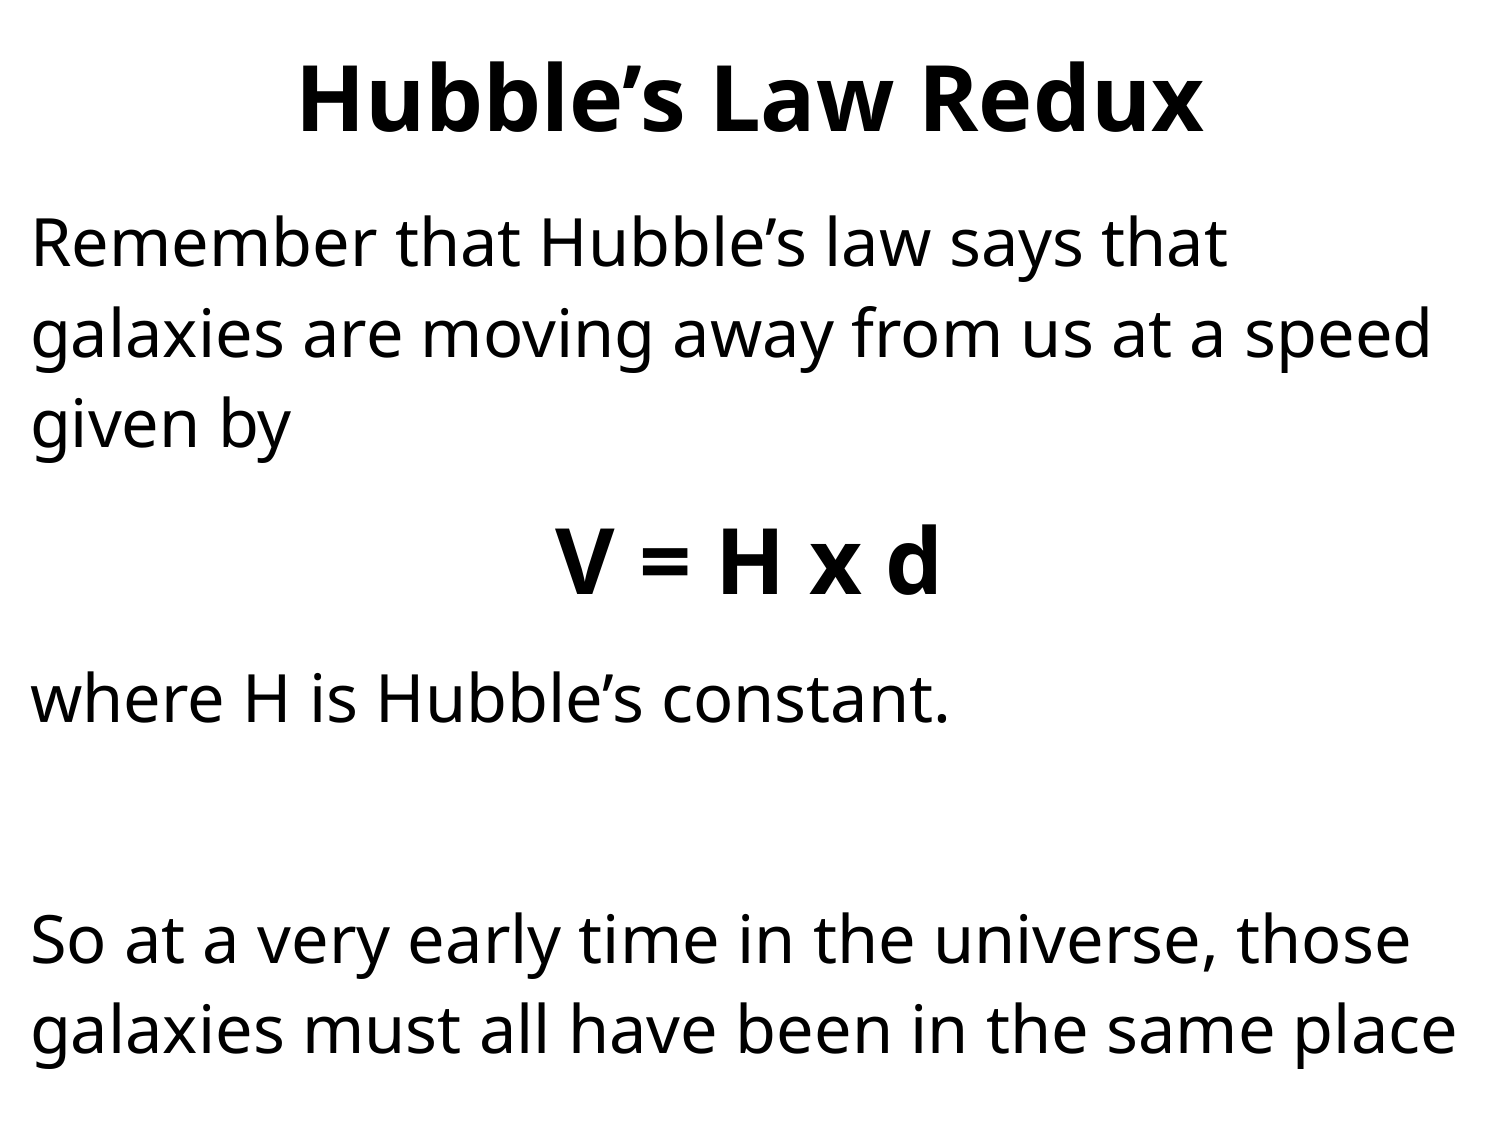

# Hubble’s Law Redux
Remember that Hubble’s law says that galaxies are moving away from us at a speed given by
V = H x d
where H is Hubble’s constant.
So at a very early time in the universe, those galaxies must all have been in the same place